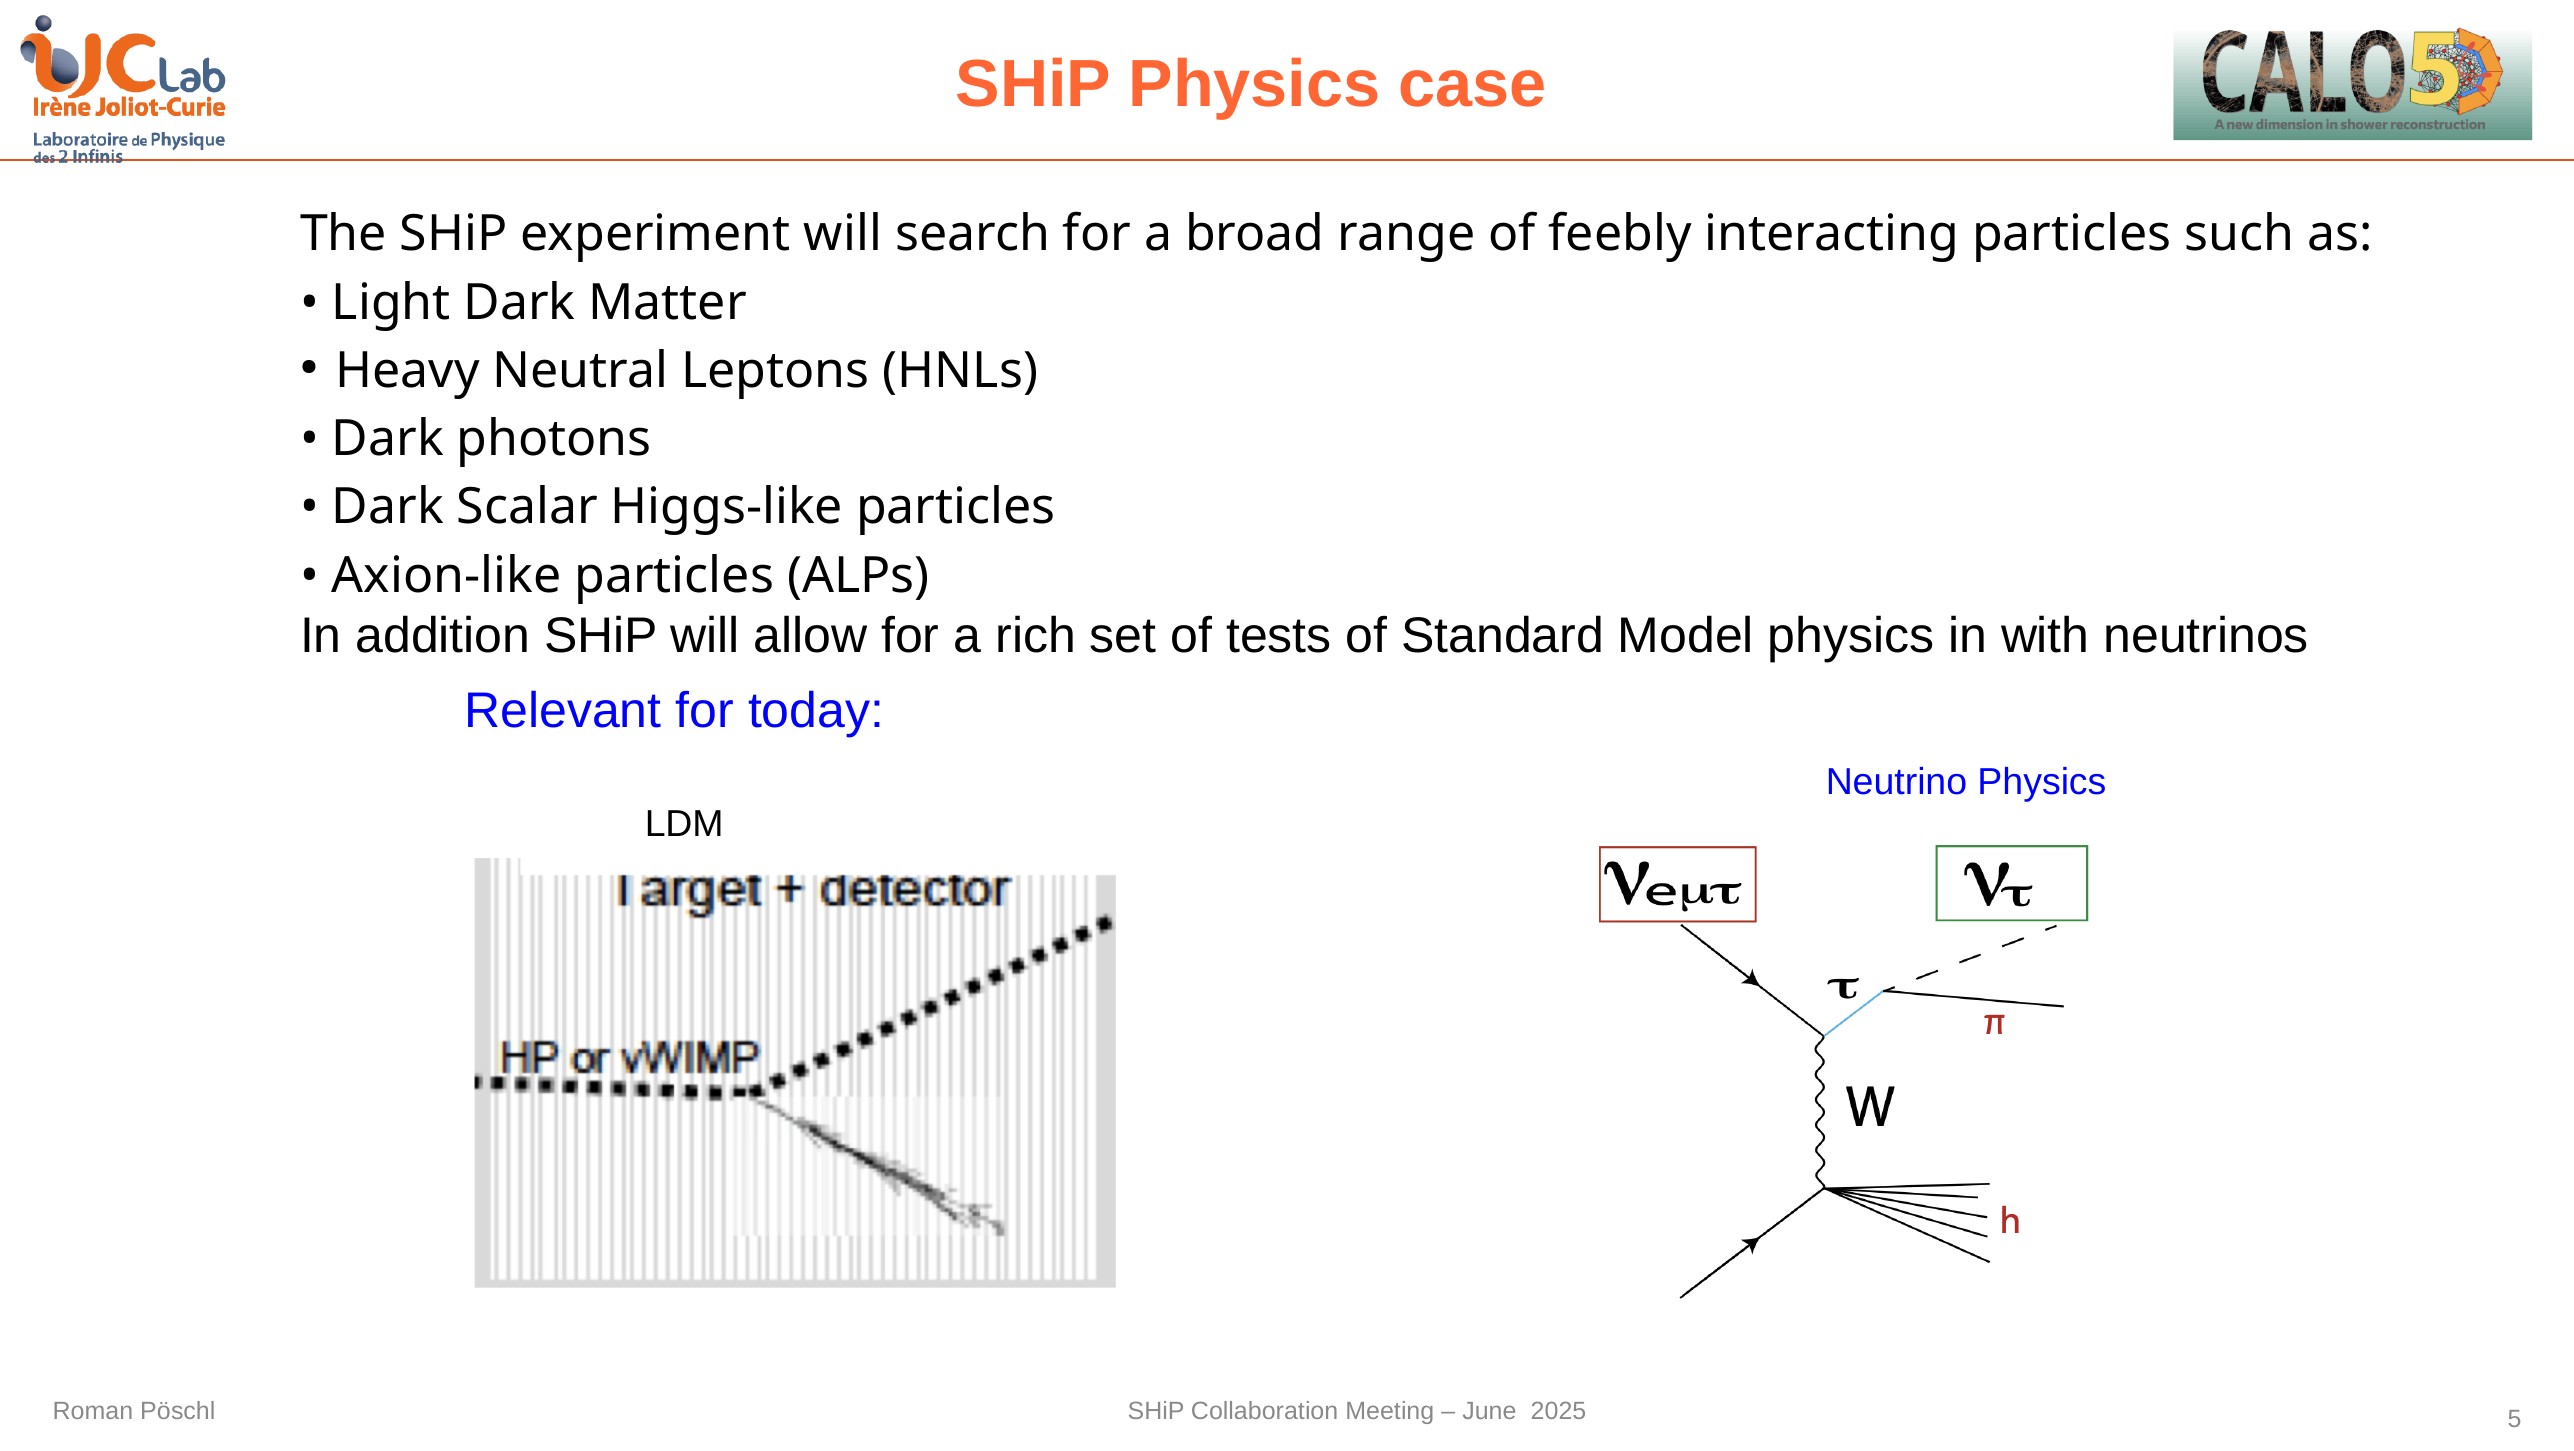

# SHiP Physics case
The SHiP experiment will search for a broad range of feebly interacting particles such as:
• Light Dark Matter
Heavy Neutral Leptons (HNLs)
• Dark photons
• Dark Scalar Higgs-like particles
• Axion-like particles (ALPs)
In addition SHiP will allow for a rich set of tests of Standard Model physics in with neutrinos
Relevant for today:
Neutrino Physics
LDM